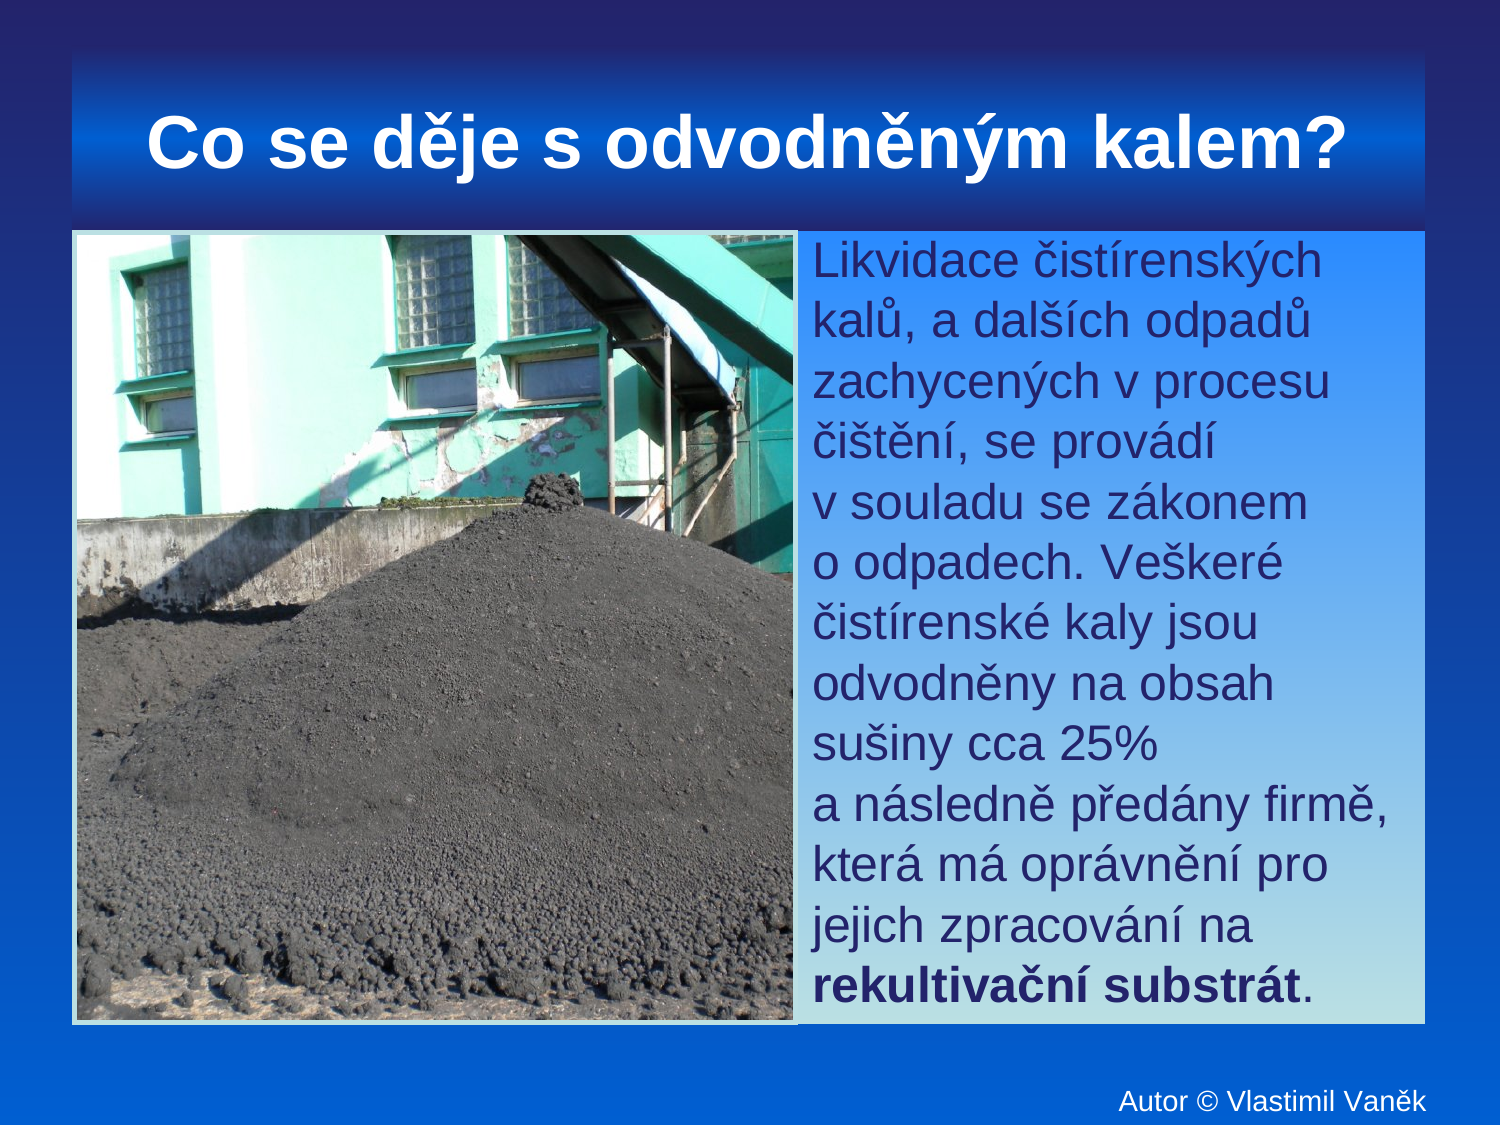

# Co se děje s odvodněným kalem?
Likvidace čistírenských
kalů, a dalších odpadů
zachycených v procesu
čištění, se provádí
v souladu se zákonem
o odpadech. Veškeré
čistírenské kaly jsou
odvodněny na obsah
sušiny cca 25%
a následně předány firmě,
která má oprávnění pro
jejich zpracování na
rekultivační substrát.
Autor © Vlastimil Vaněk